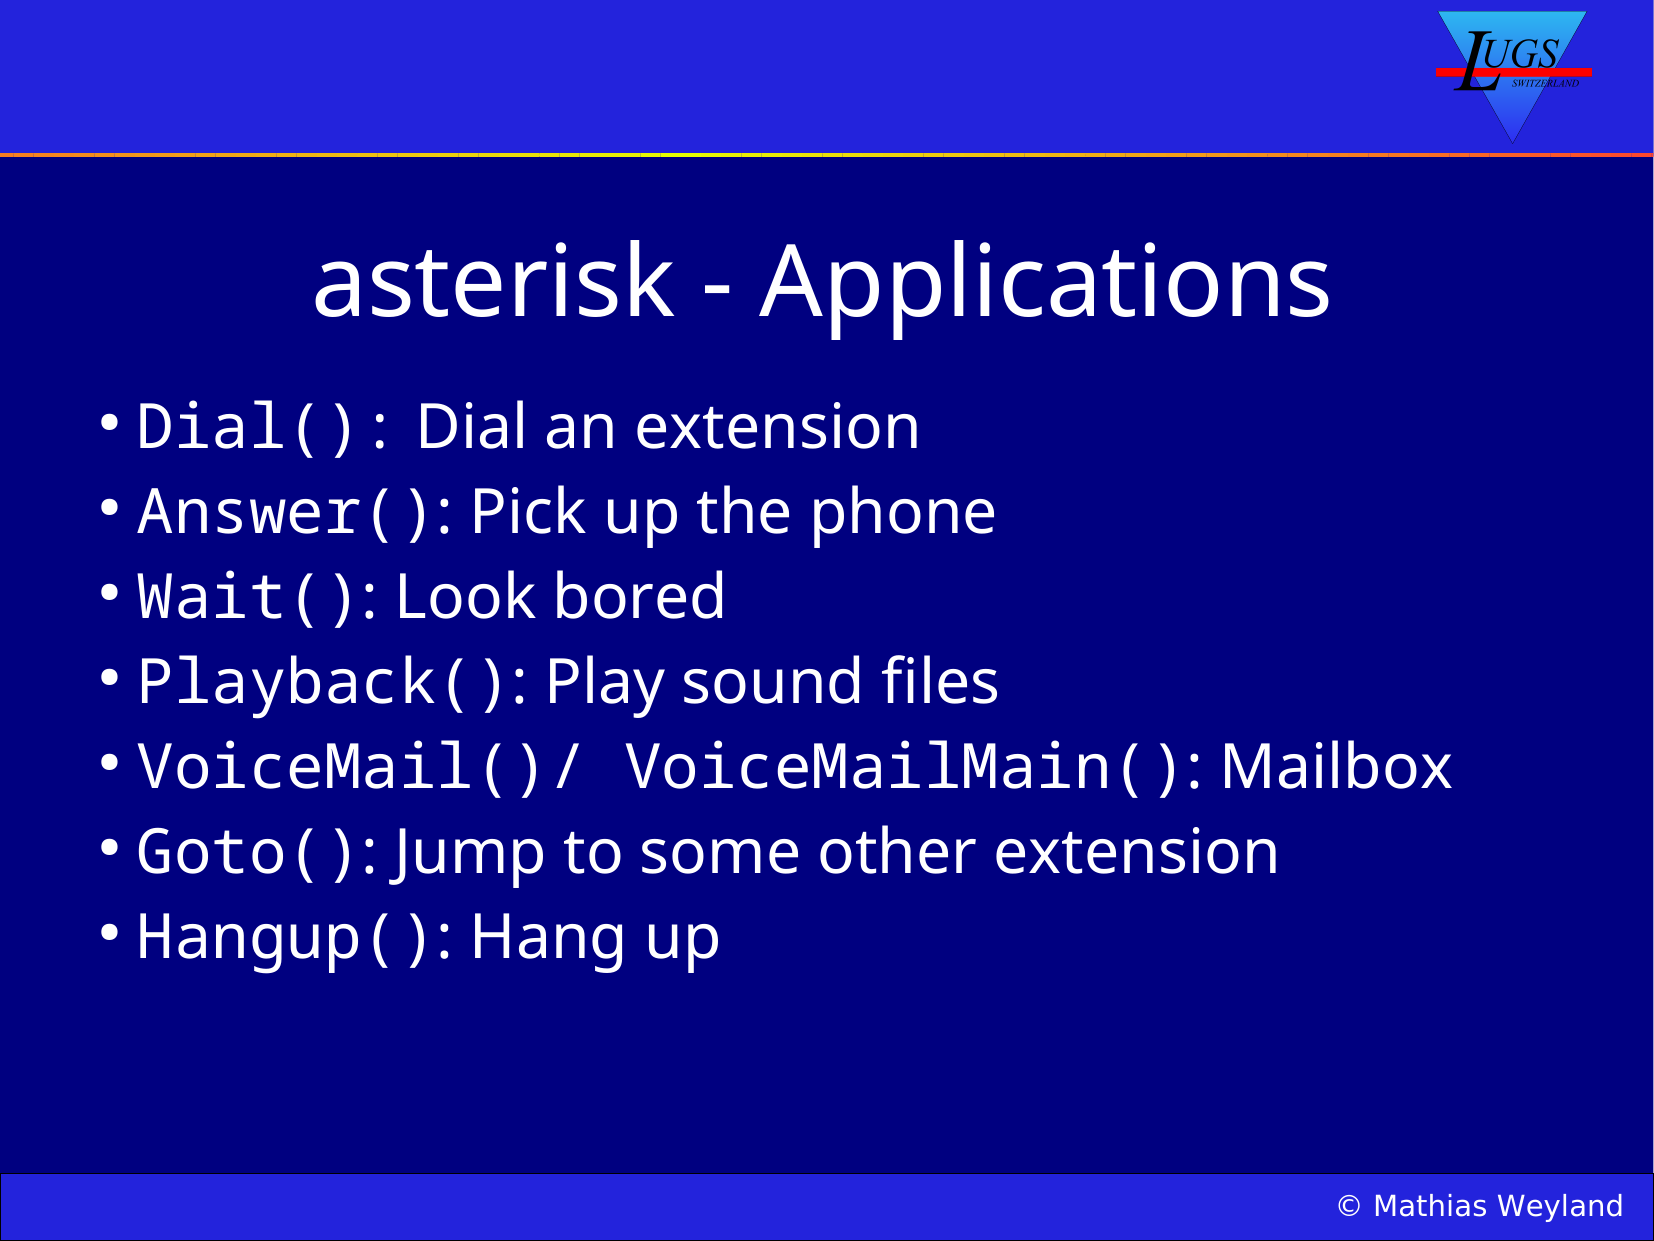

asterisk - Applications
 Dial(): Dial an extension
 Answer(): Pick up the phone
 Wait(): Look bored
 Playback(): Play sound files
 VoiceMail()/ VoiceMailMain(): Mailbox
 Goto(): Jump to some other extension
 Hangup(): Hang up
© Mathias Weyland